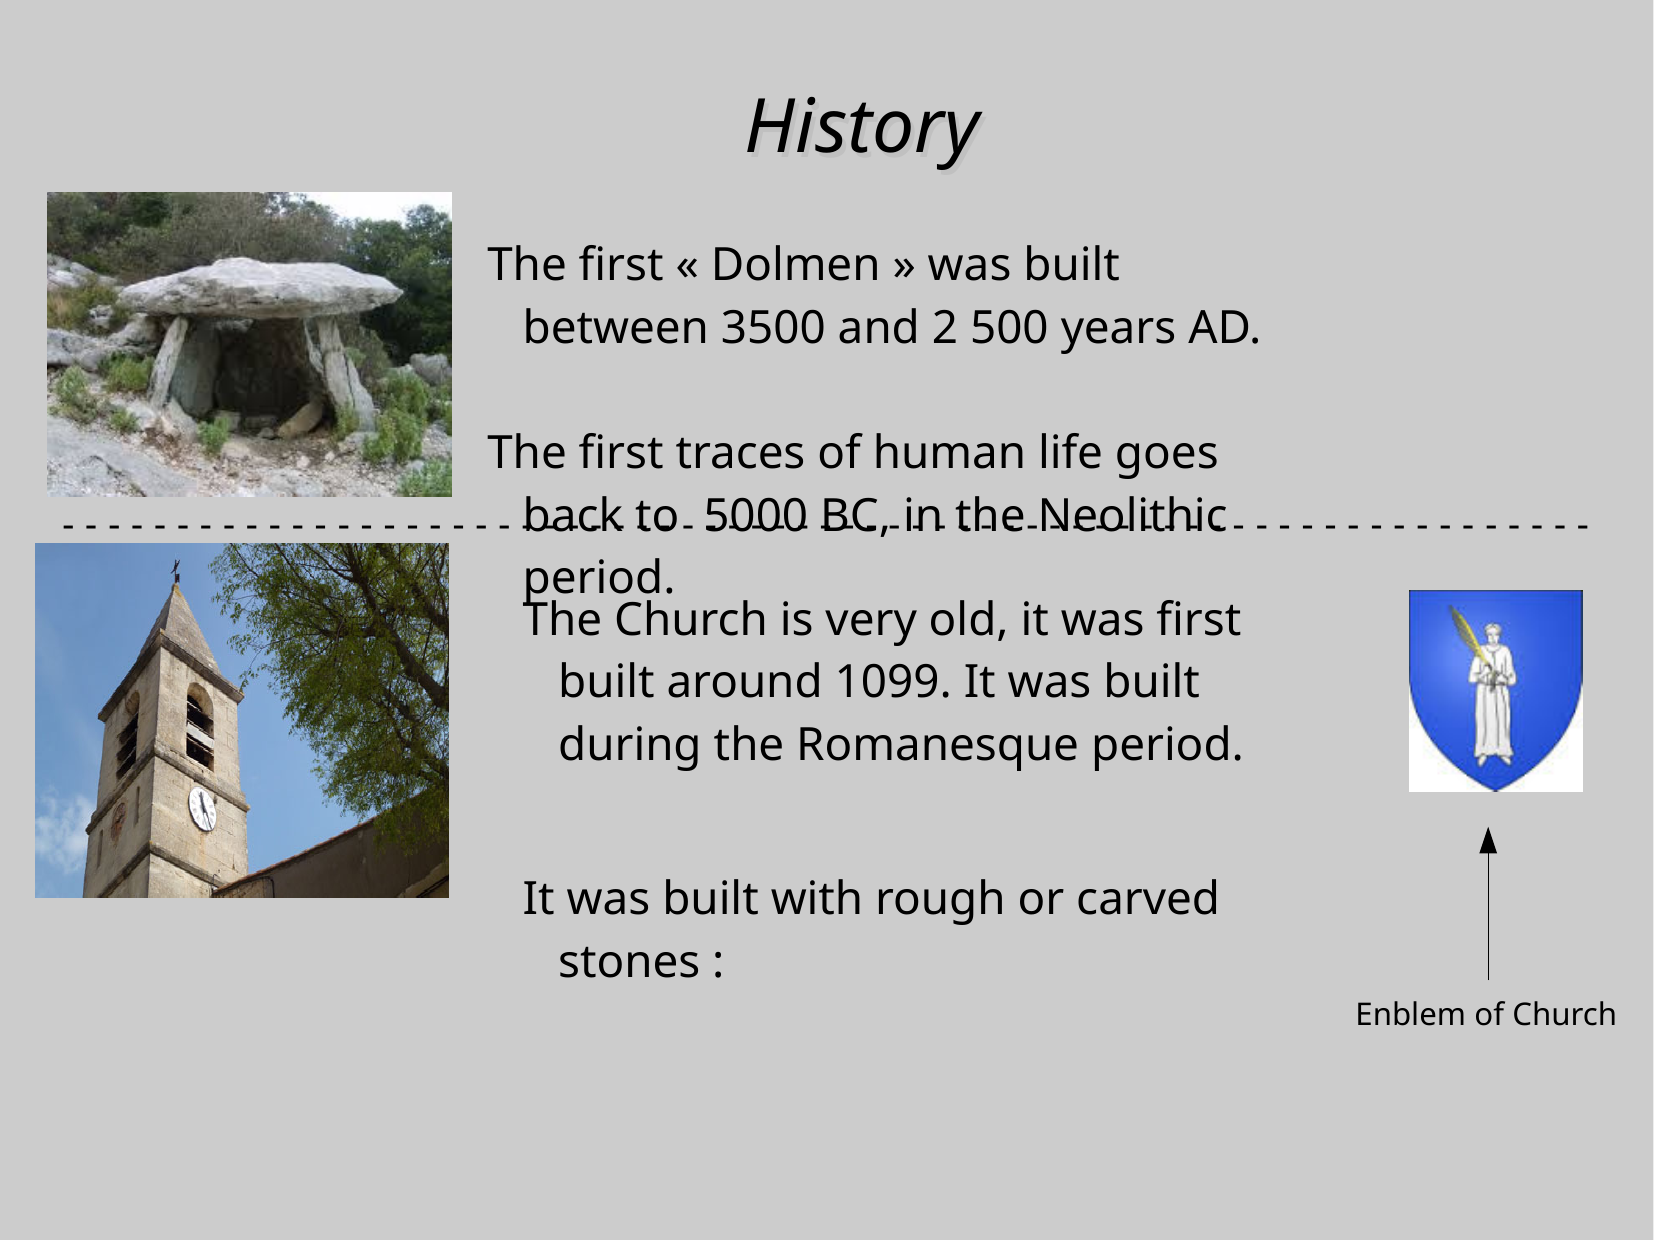

# History
The first « Dolmen » was built between 3500 and 2 500 years AD.
The first traces of human life goes back to 5000 BC, in the Neolithic period.
- - - - - - - - - - - - - - - - - - - - - - - - - - - - - - - - - - - - - - - - - - - - - - - - - - - - - - - - - - - - - - - - - - -
The Church is very old, it was first built around 1099. It was built during the Romanesque period.
It was built with rough or carved stones :
Enblem of Church